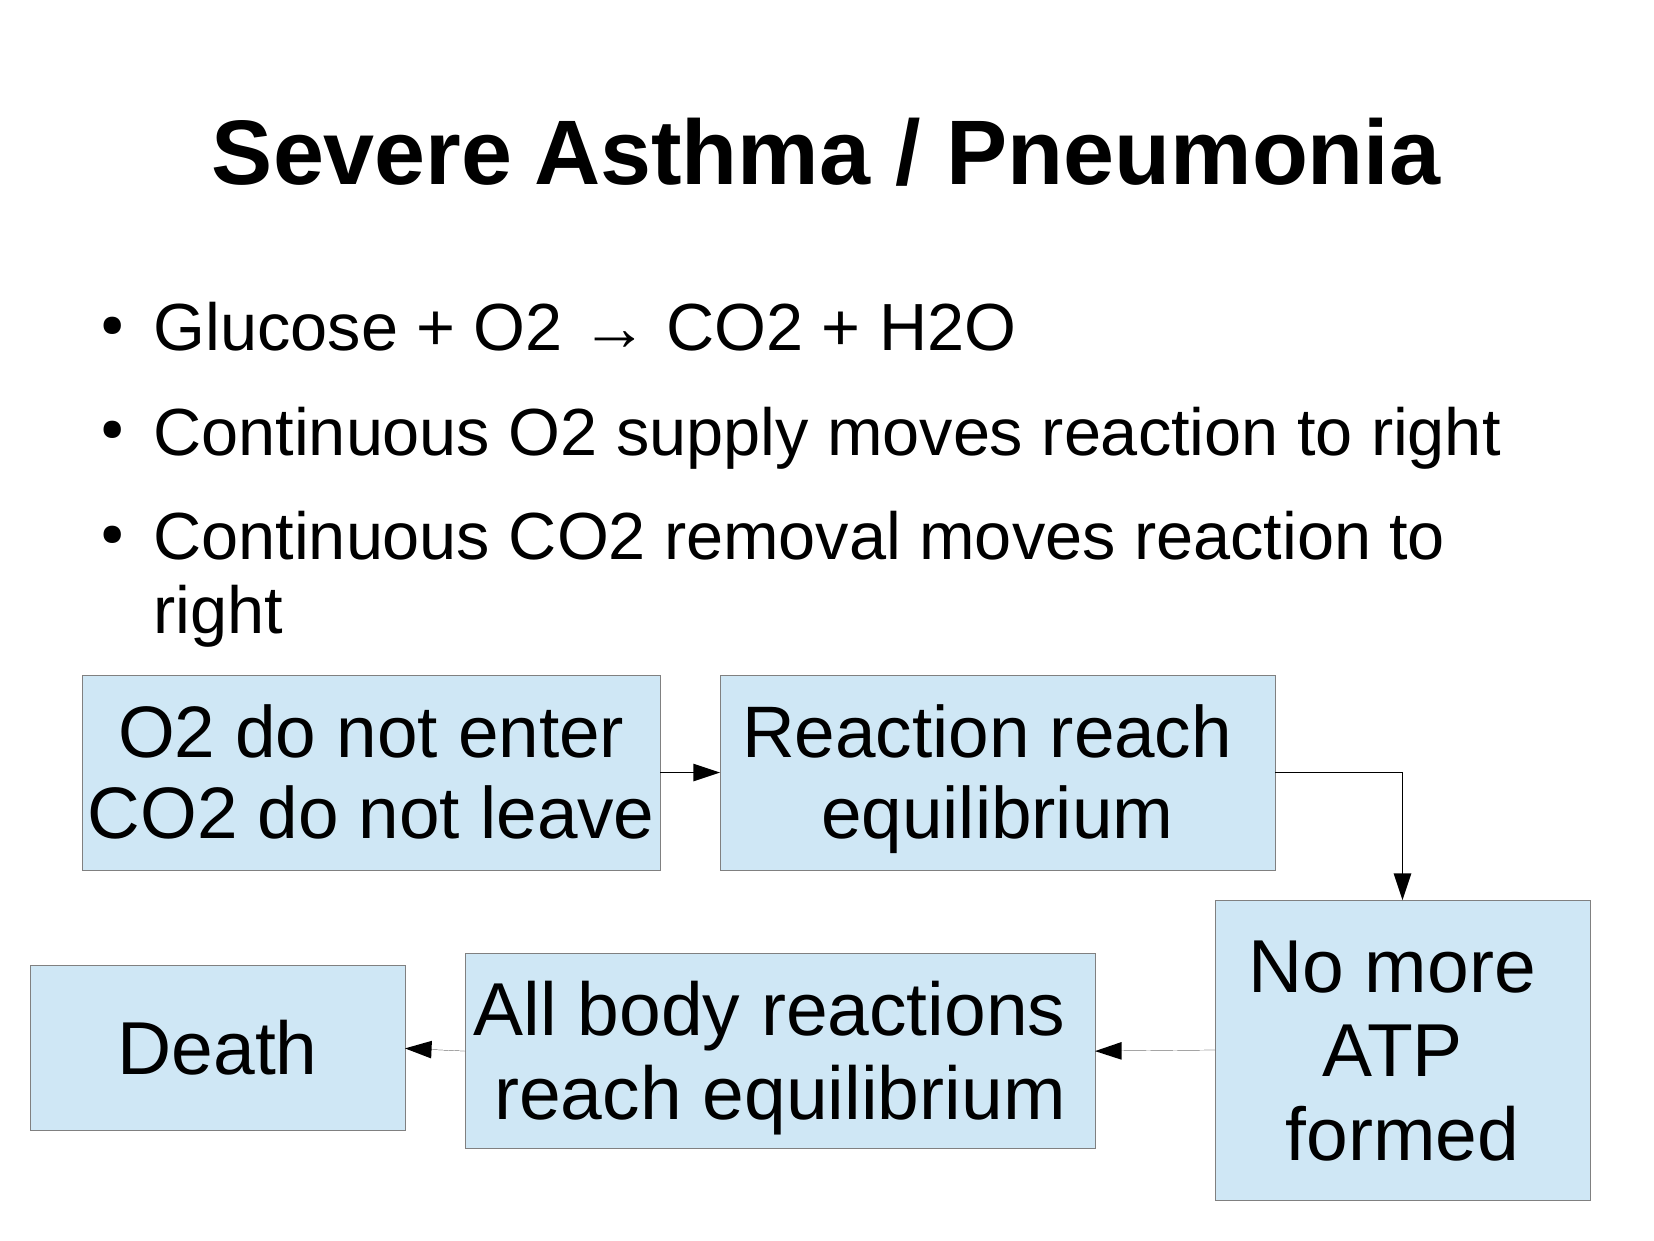

# Severe Asthma / Pneumonia
Glucose + O2 → CO2 + H2O
Continuous O2 supply moves reaction to right
Continuous CO2 removal moves reaction to right
O2 do not enter
CO2 do not leave
Reaction reach
equilibrium
No more
ATP
formed
All body reactions
reach equilibrium
Death